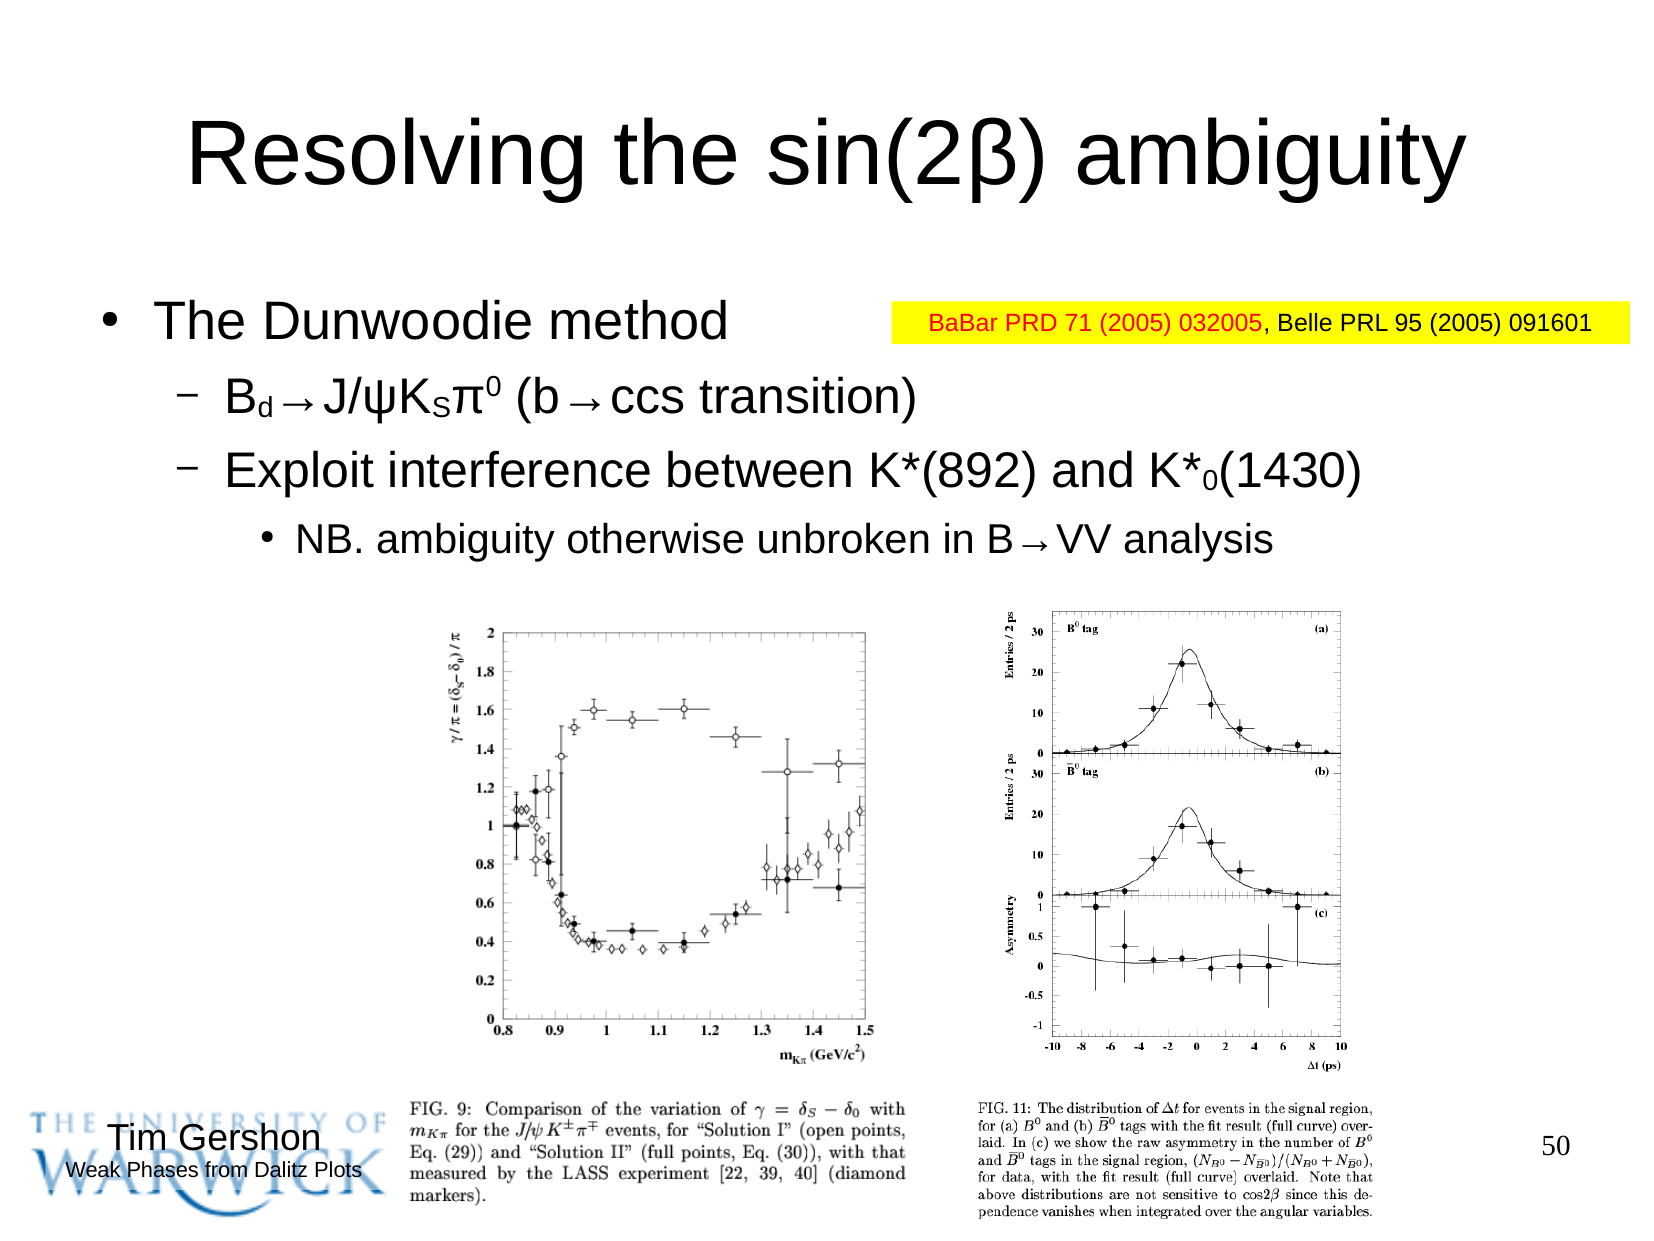

# Resolving the sin(2β) ambiguity
The Dunwoodie method
Bd→J/ψKSπ0 (b→ccs transition)
Exploit interference between K*(892) and K*0(1430)
NB. ambiguity otherwise unbroken in B→VV analysis
BaBar PRD 71 (2005) 032005, Belle PRL 95 (2005) 091601
Tim Gershon
Weak Phases from Dalitz Plots
50